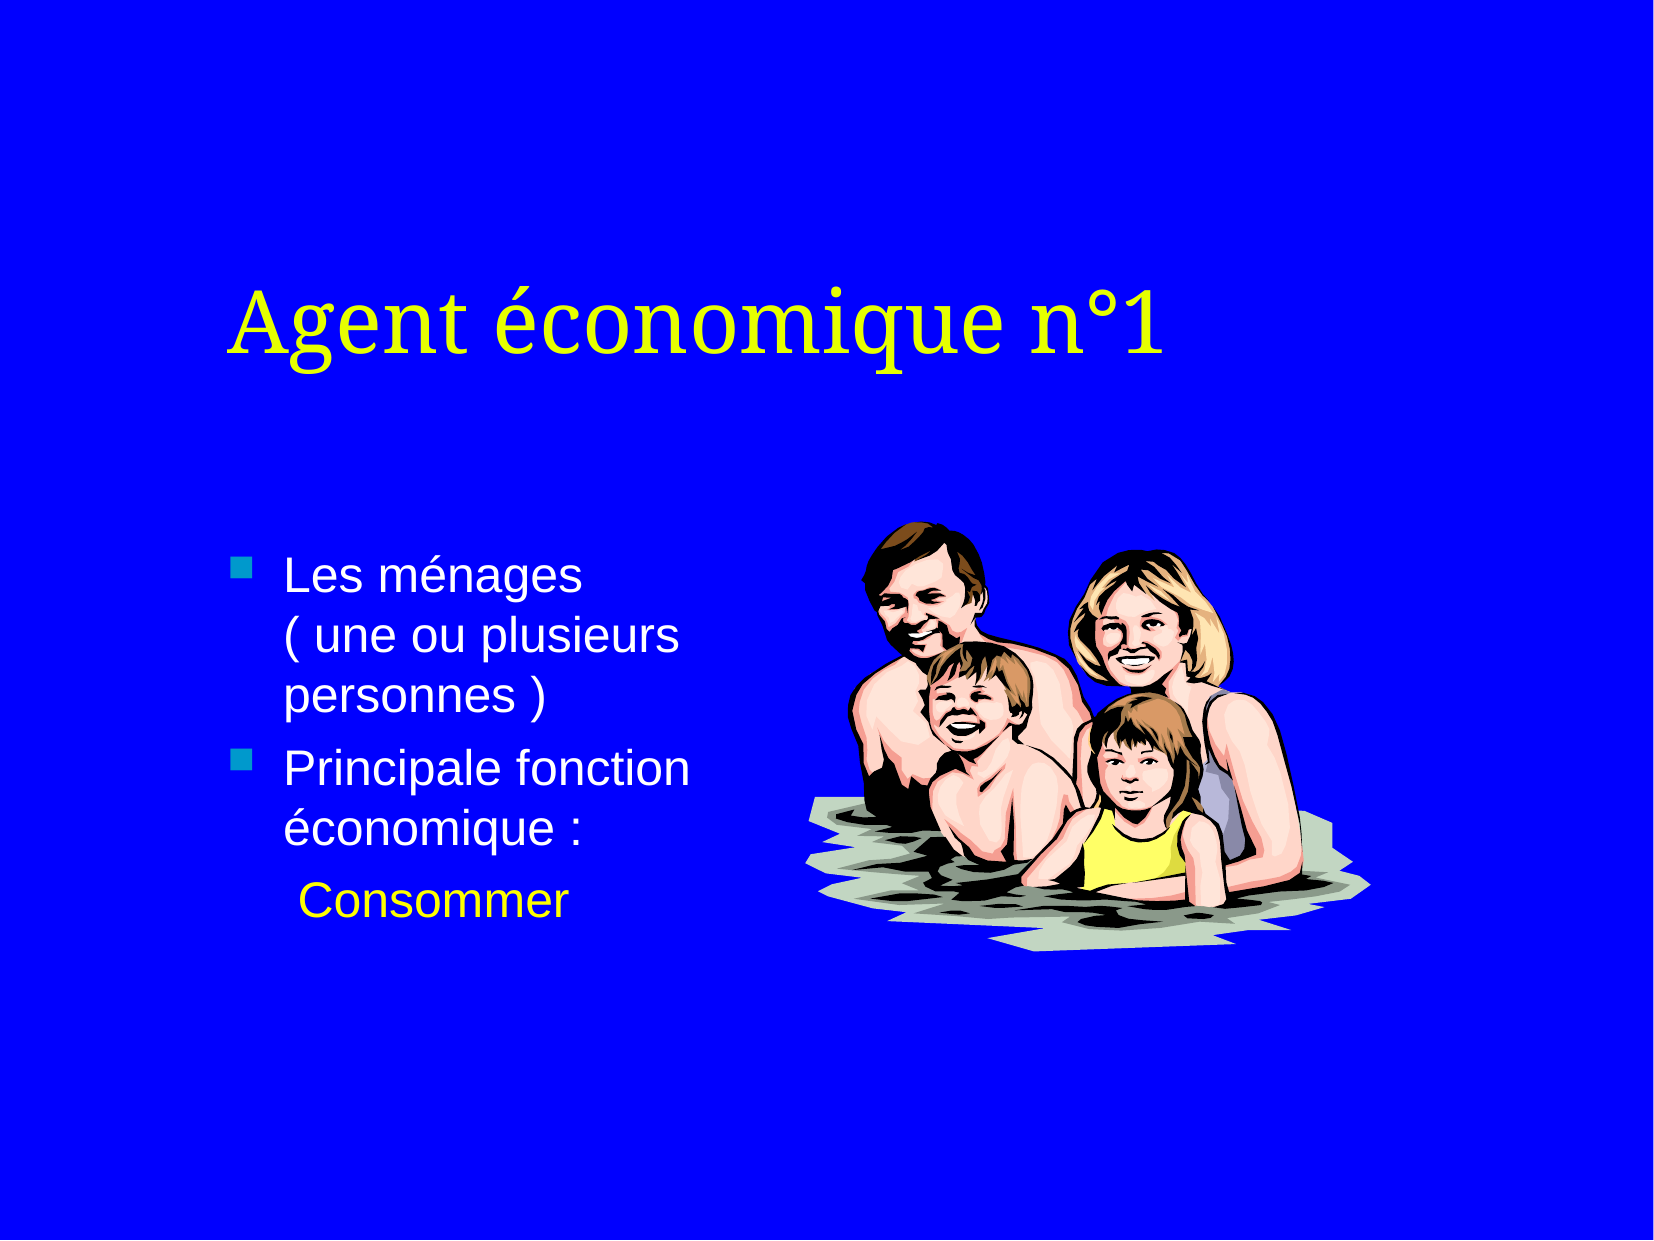

# Agent économique n°1
Les ménages ( une ou plusieurs personnes )
Principale fonction économique :
 Consommer